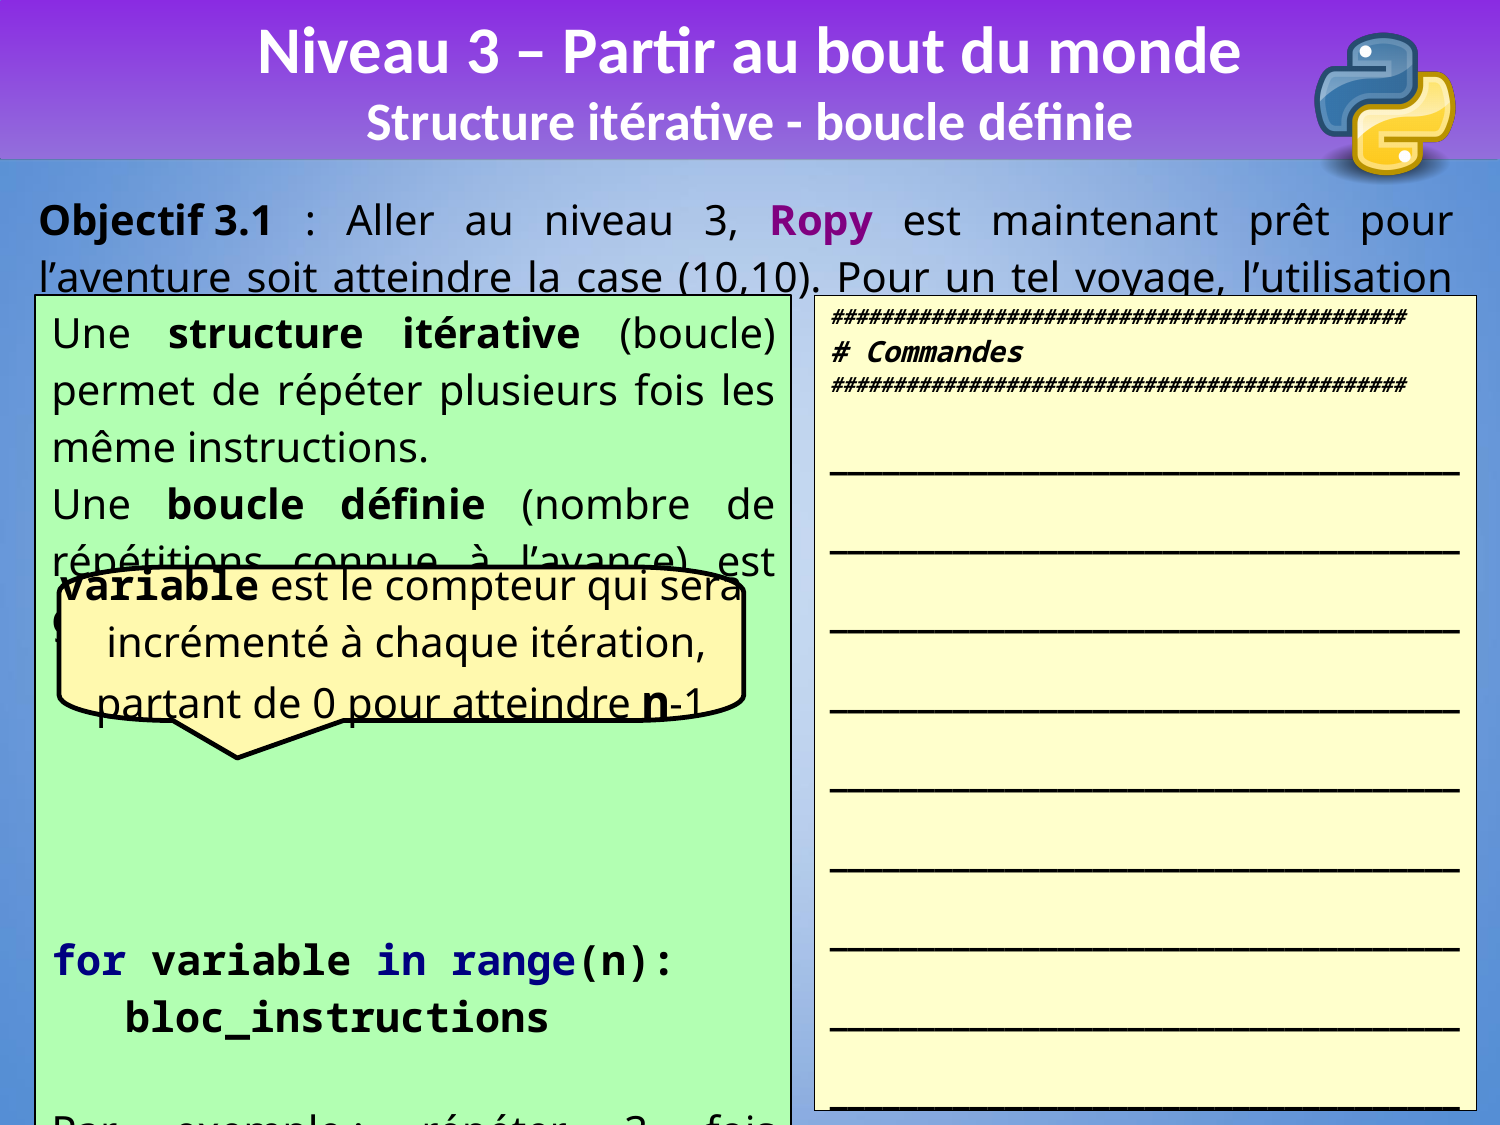

Niveau 3 – Partir au bout du monde
Structure itérative - boucle définie
Objectif 3.1 : Aller au niveau 3, Ropy est maintenant prêt pour l’aventure soit atteindre la case (10,10). Pour un tel voyage, l’utilisation de boucle s’impose.
Une structure itérative (boucle) permet de répéter plusieurs fois les même instructions.
Une boucle définie (nombre de répétitions connue à l’avance) est gérée par un compteur.
for variable in range(n):
	bloc_instructions
Par exemple : répéter 3 fois l’avancement d’un pas du robot.
for i in range(3):
	rp_avancer()
##############################################
# Commandes
##############################################
____________________________________
____________________________________
____________________________________
____________________________________
____________________________________
____________________________________
____________________________________
____________________________________
____________________________________
____________________________________
____________________________________
____________________________________
variable est le compteur qui sera
 incrémenté à chaque itération,
partant de 0 pour atteindre n-1